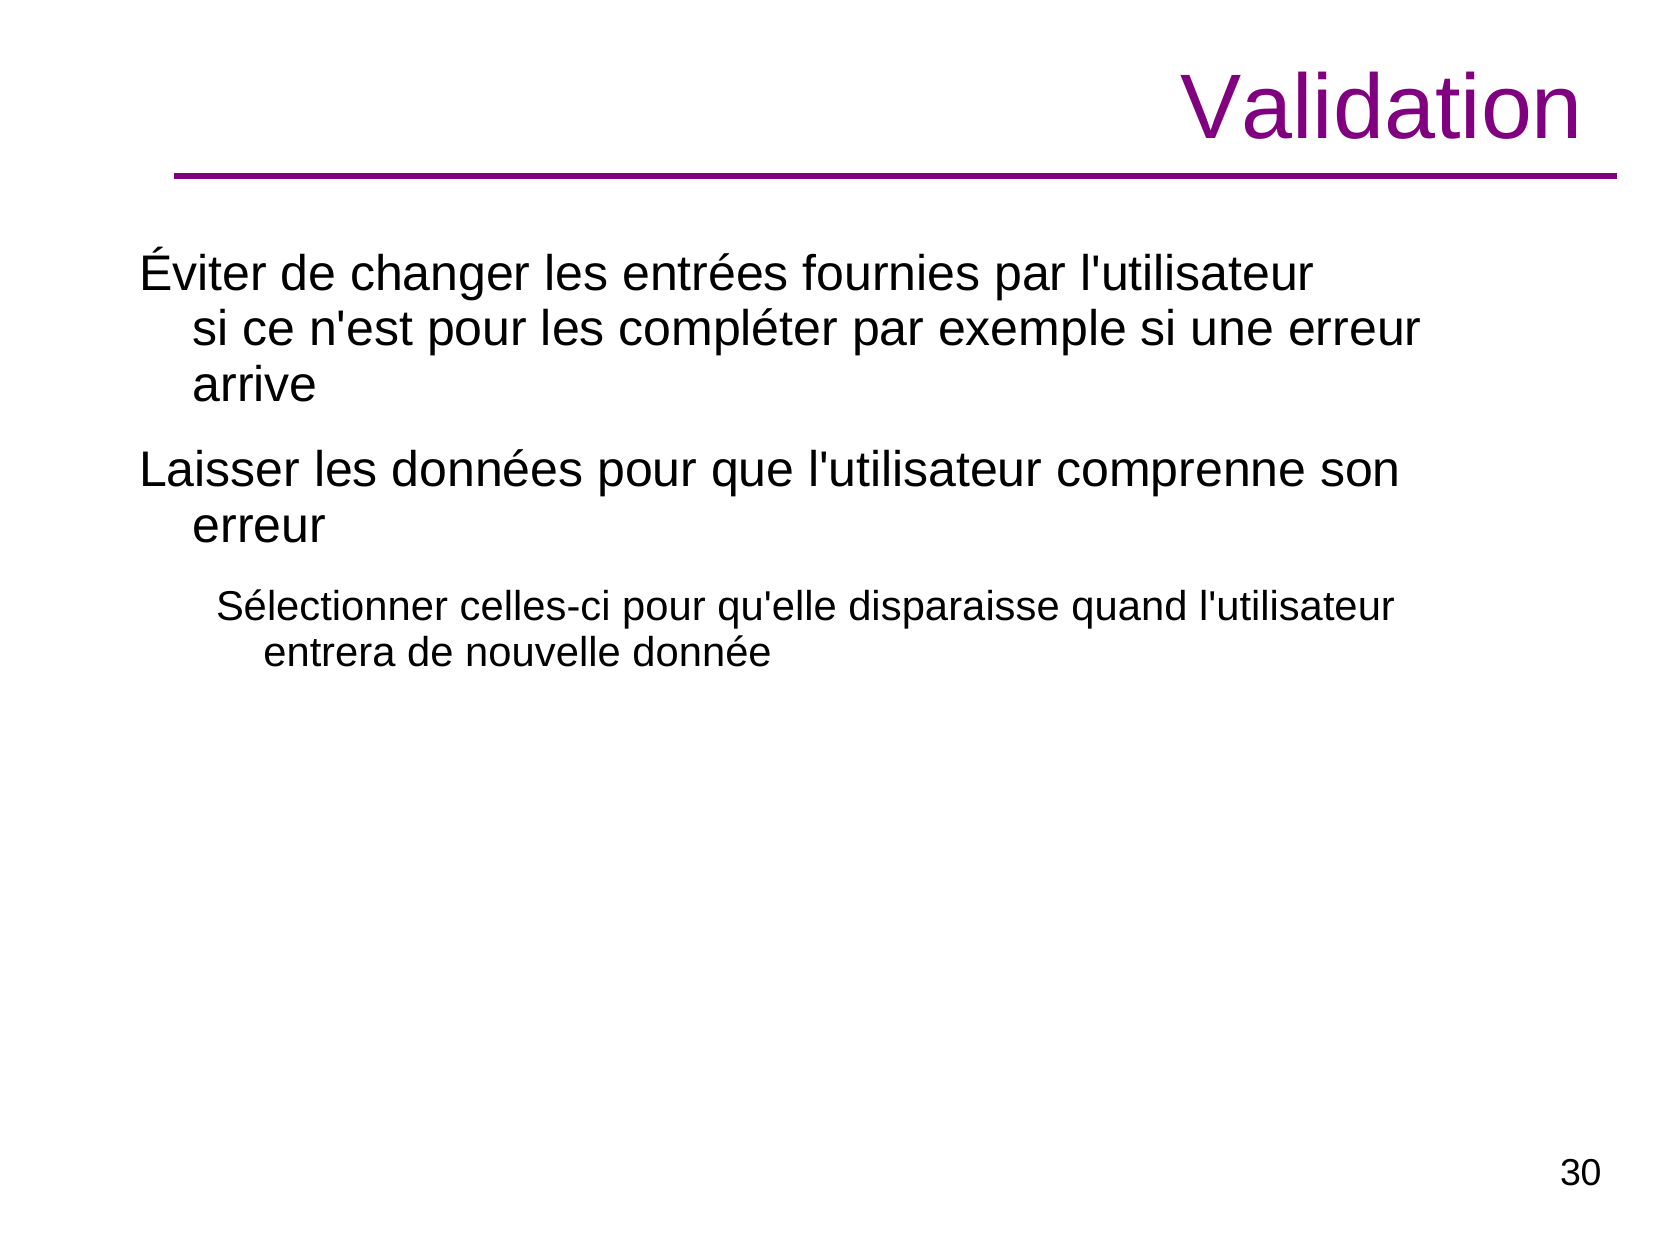

# Validation
Éviter de changer les entrées fournies par l'utilisateur
si ce n'est pour les compléter par exemple si une erreur arrive
Laisser les données pour que l'utilisateur comprenne son erreur
Sélectionner celles-ci pour qu'elle disparaisse quand l'utilisateur entrera de nouvelle donnée